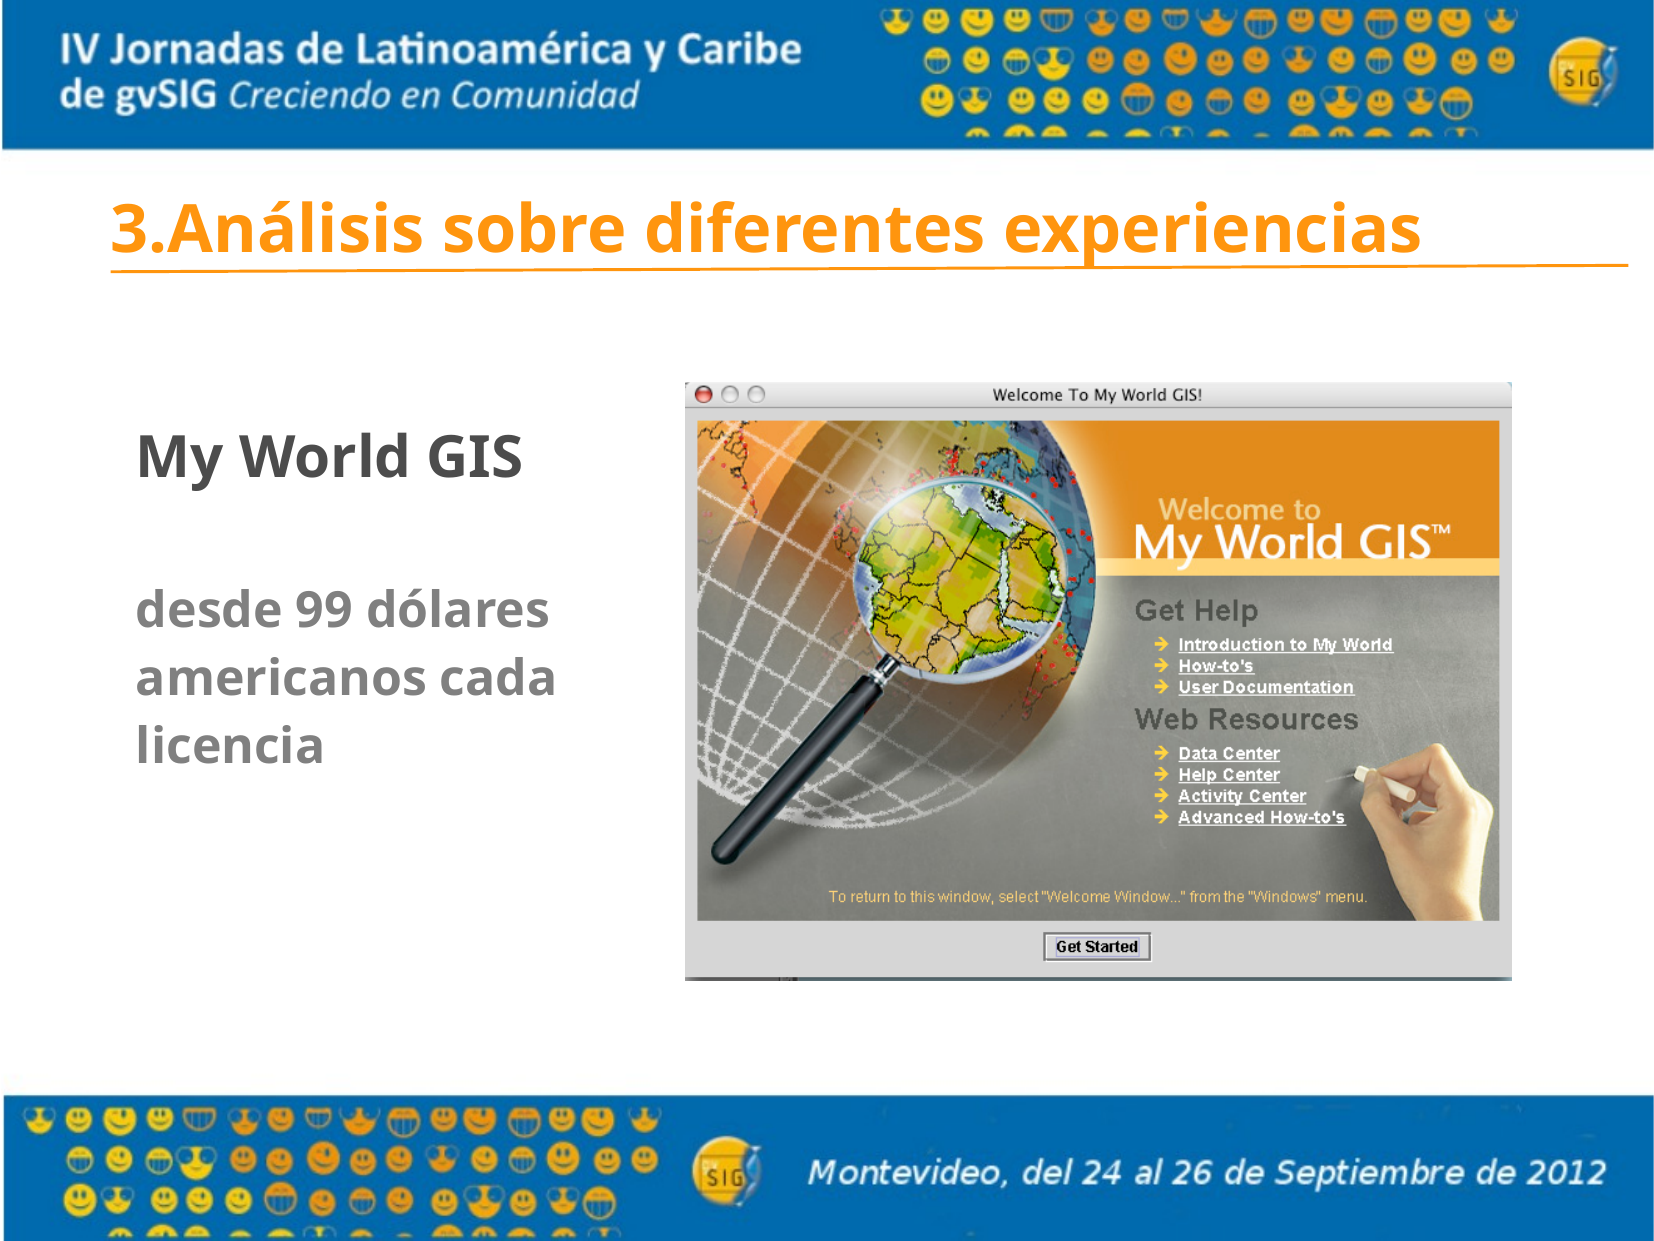

3.Análisis sobre diferentes experiencias
# My World GIS desde 99 dólares americanos cada licencia